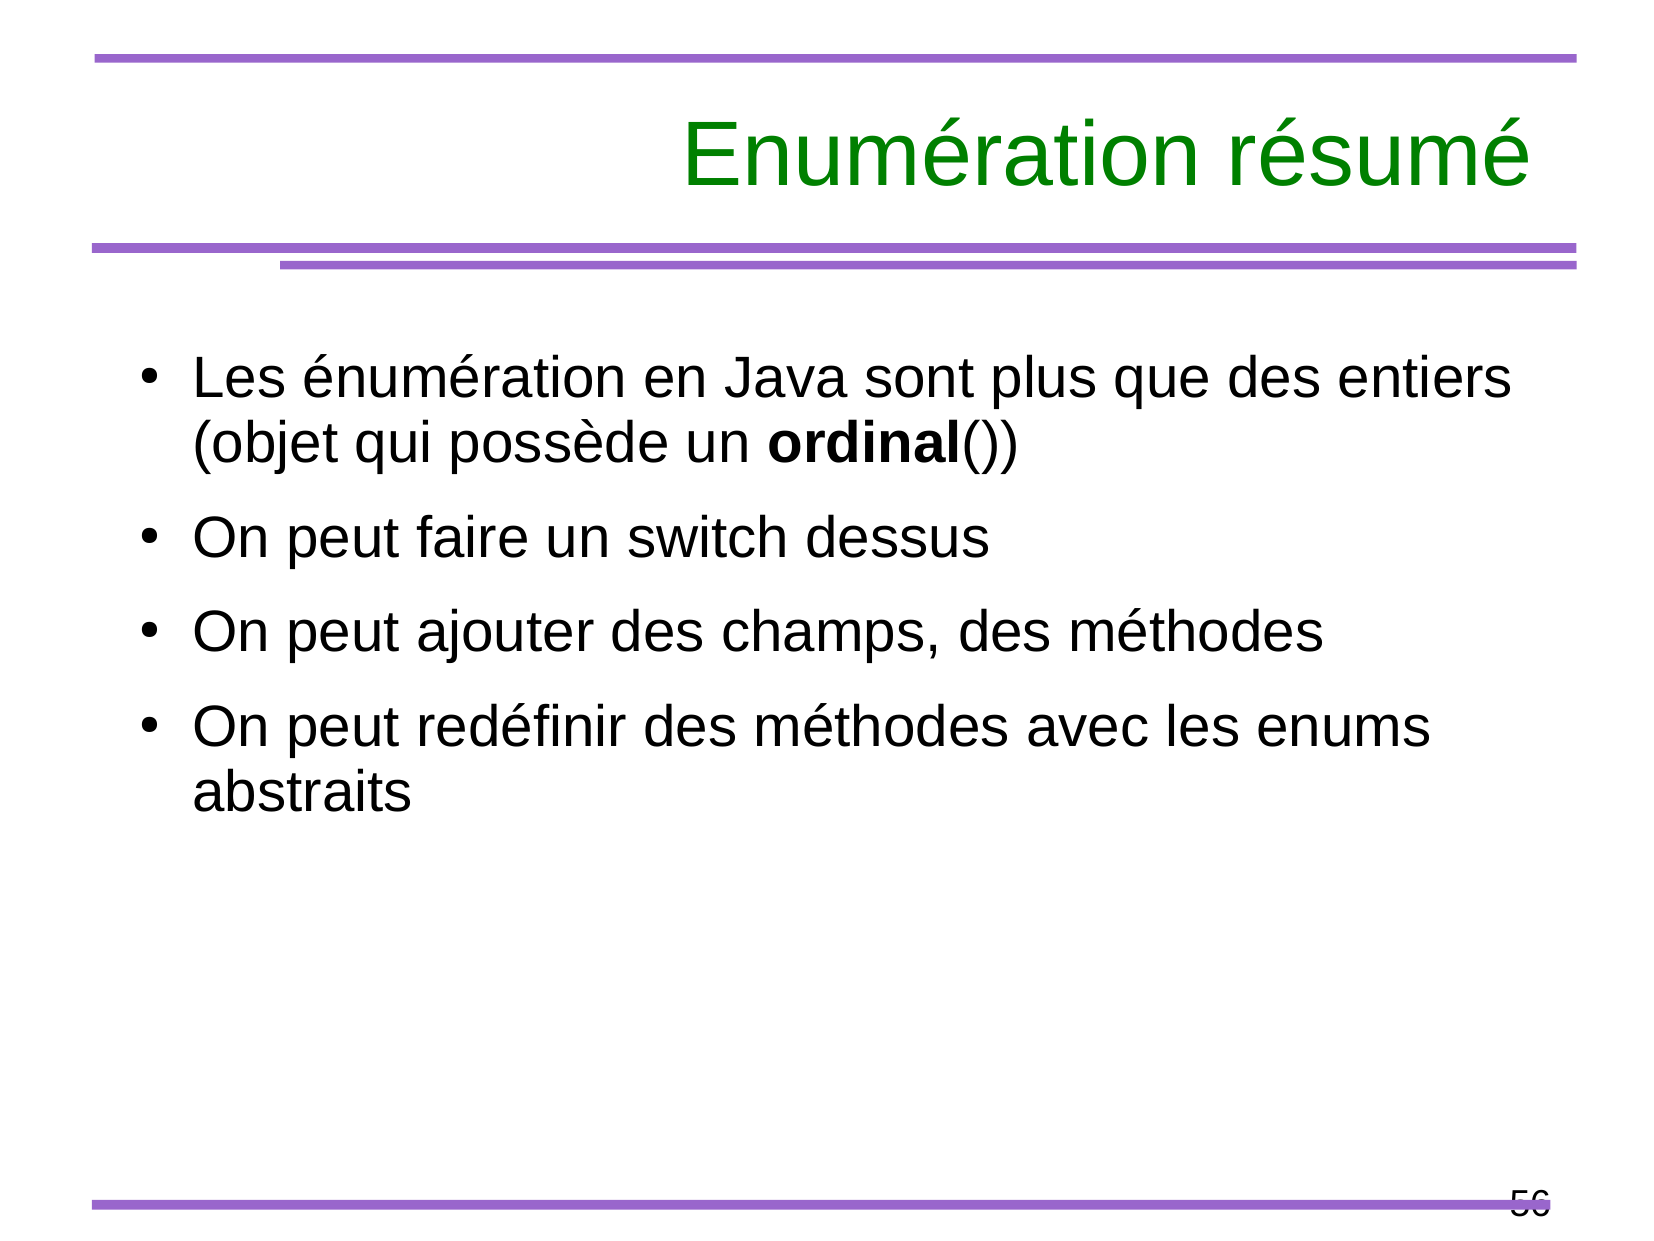

# Enumération résumé
Les énumération en Java sont plus que des entiers (objet qui possède un ordinal())
On peut faire un switch dessus
On peut ajouter des champs, des méthodes
On peut redéfinir des méthodes avec les enums abstraits